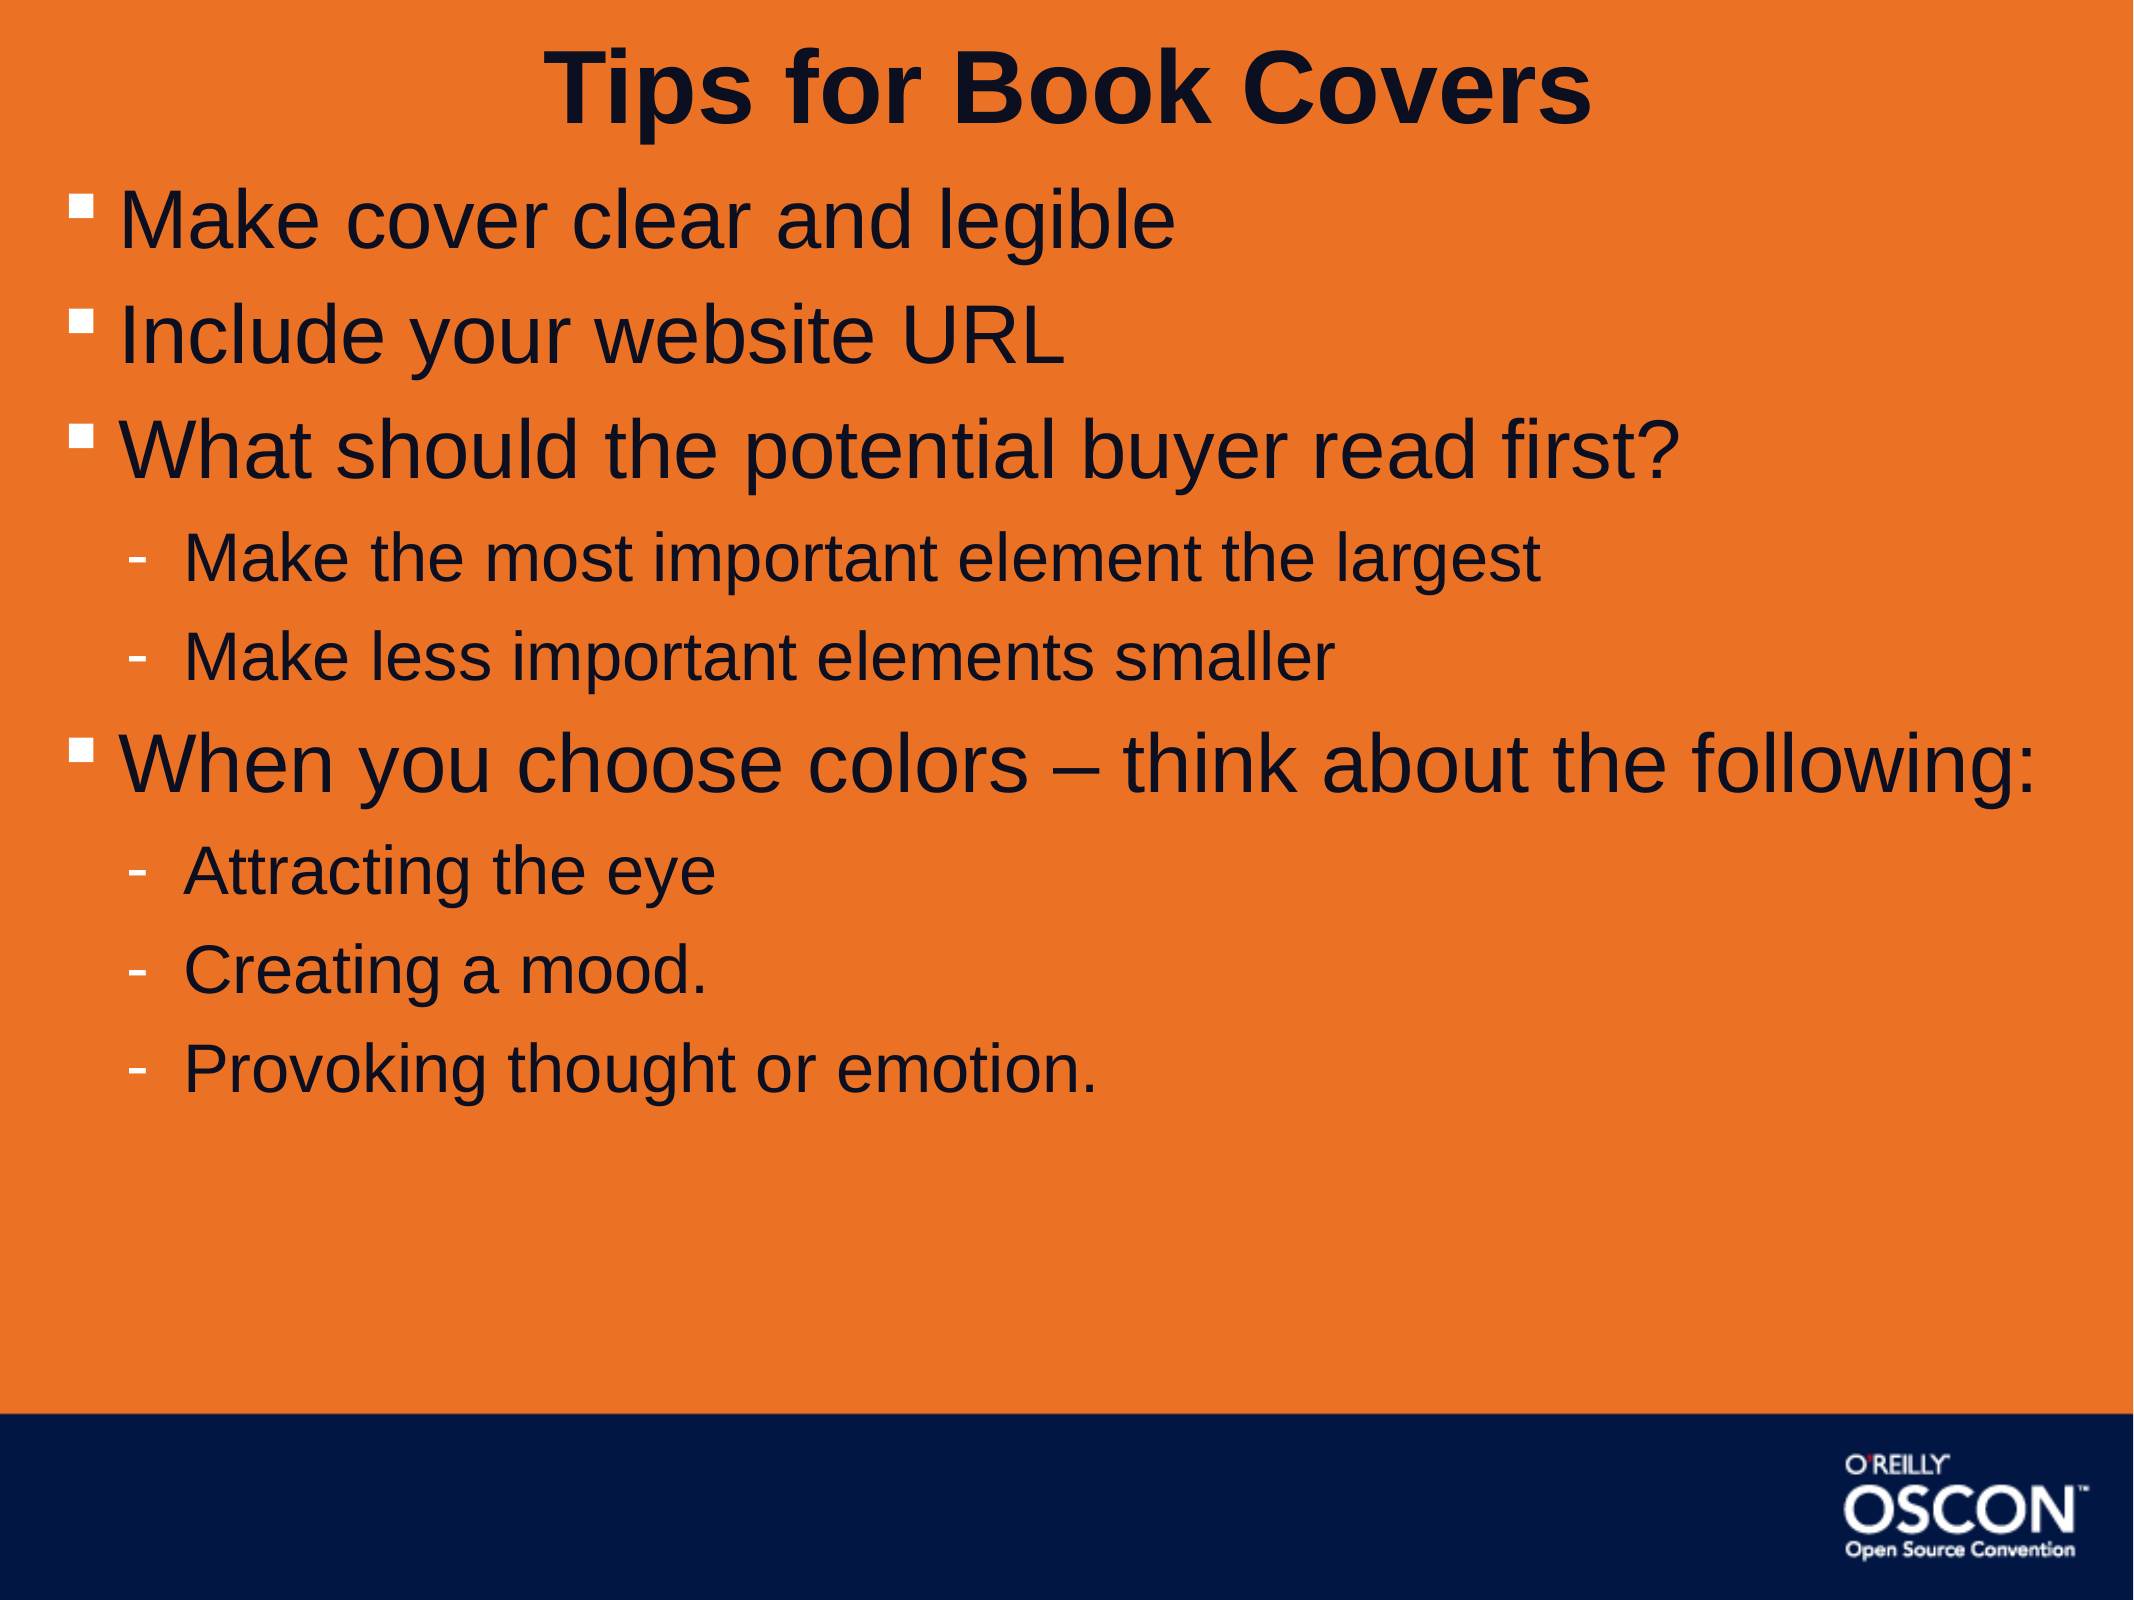

# Tips for Book Covers
Make cover clear and legible
Include your website URL
What should the potential buyer read first?
Make the most important element the largest
Make less important elements smaller
When you choose colors – think about the following:
Attracting the eye
Creating a mood.
Provoking thought or emotion.